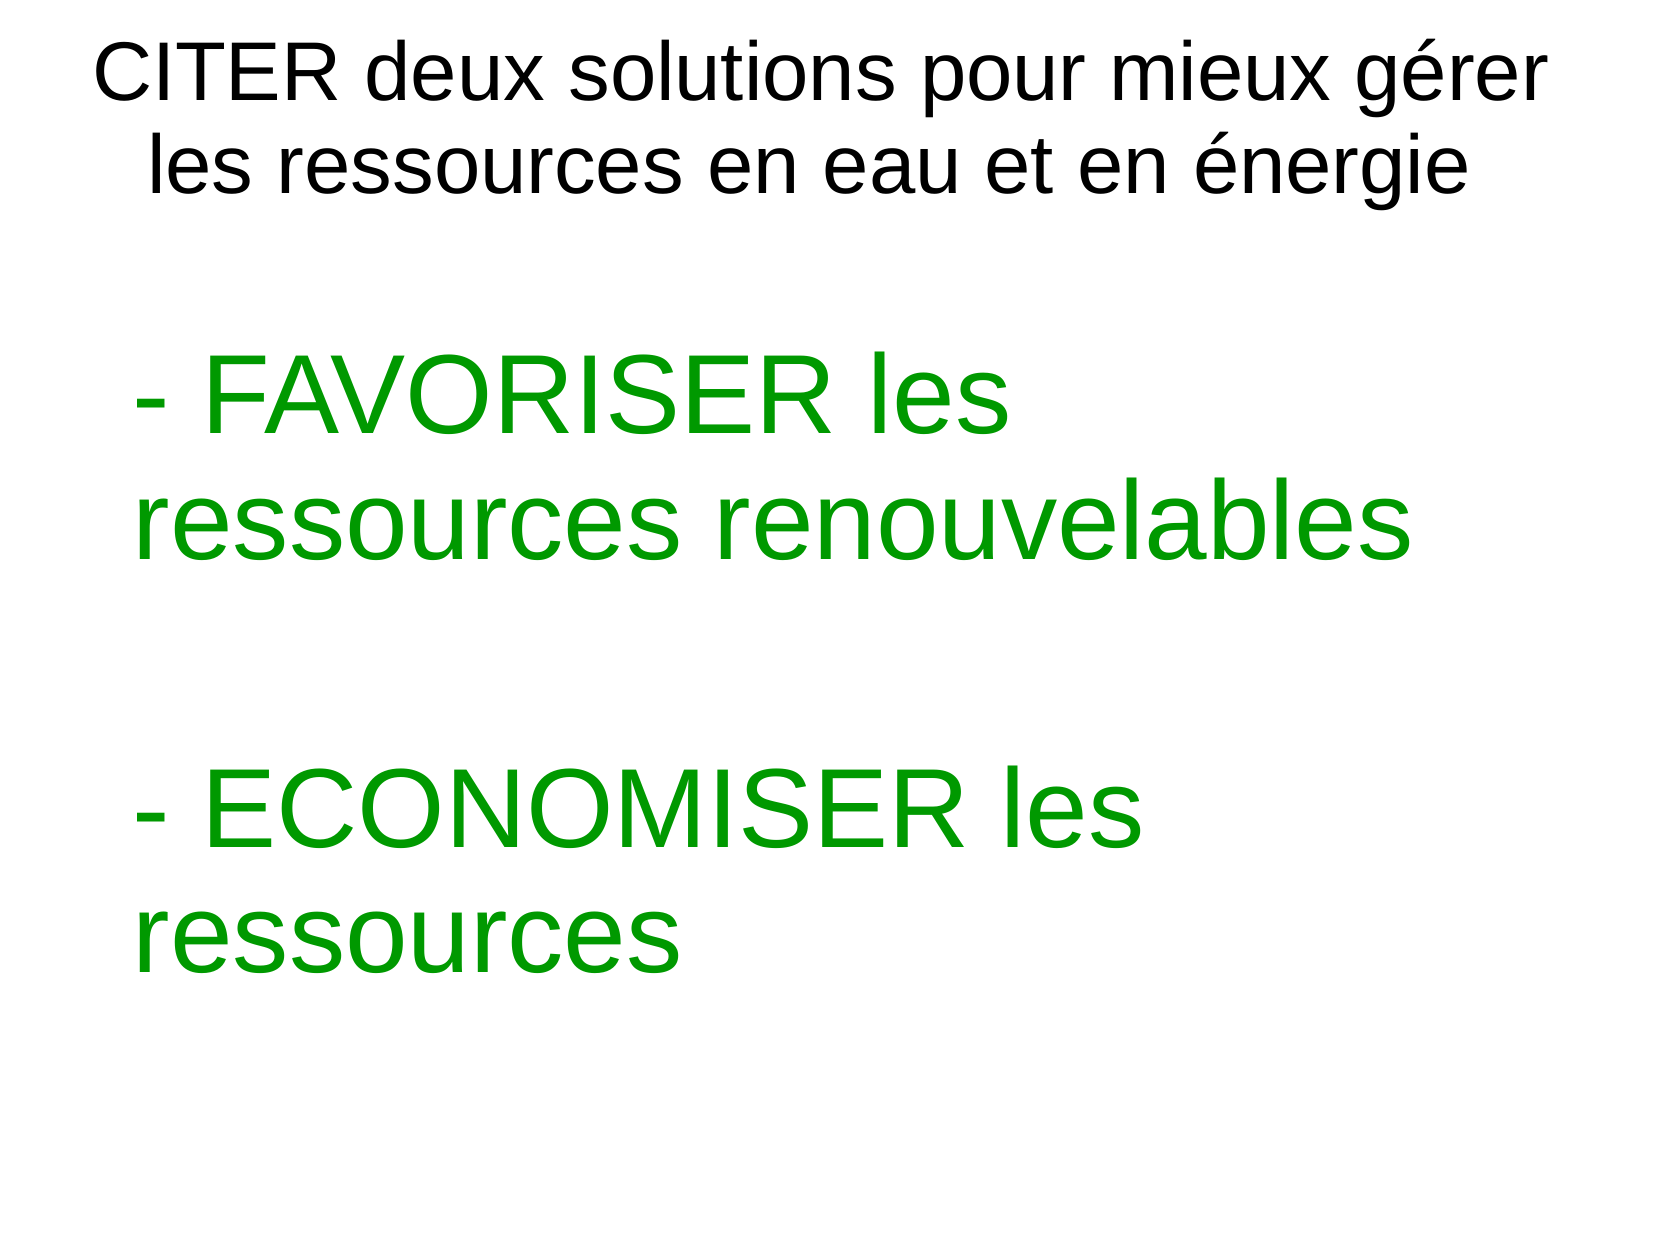

# CITER deux solutions pour mieux gérer les ressources en eau et en énergie
Pixabay.com
Pixabay.com
- FAVORISER les ressources renouvelables
- ECONOMISER les ressources